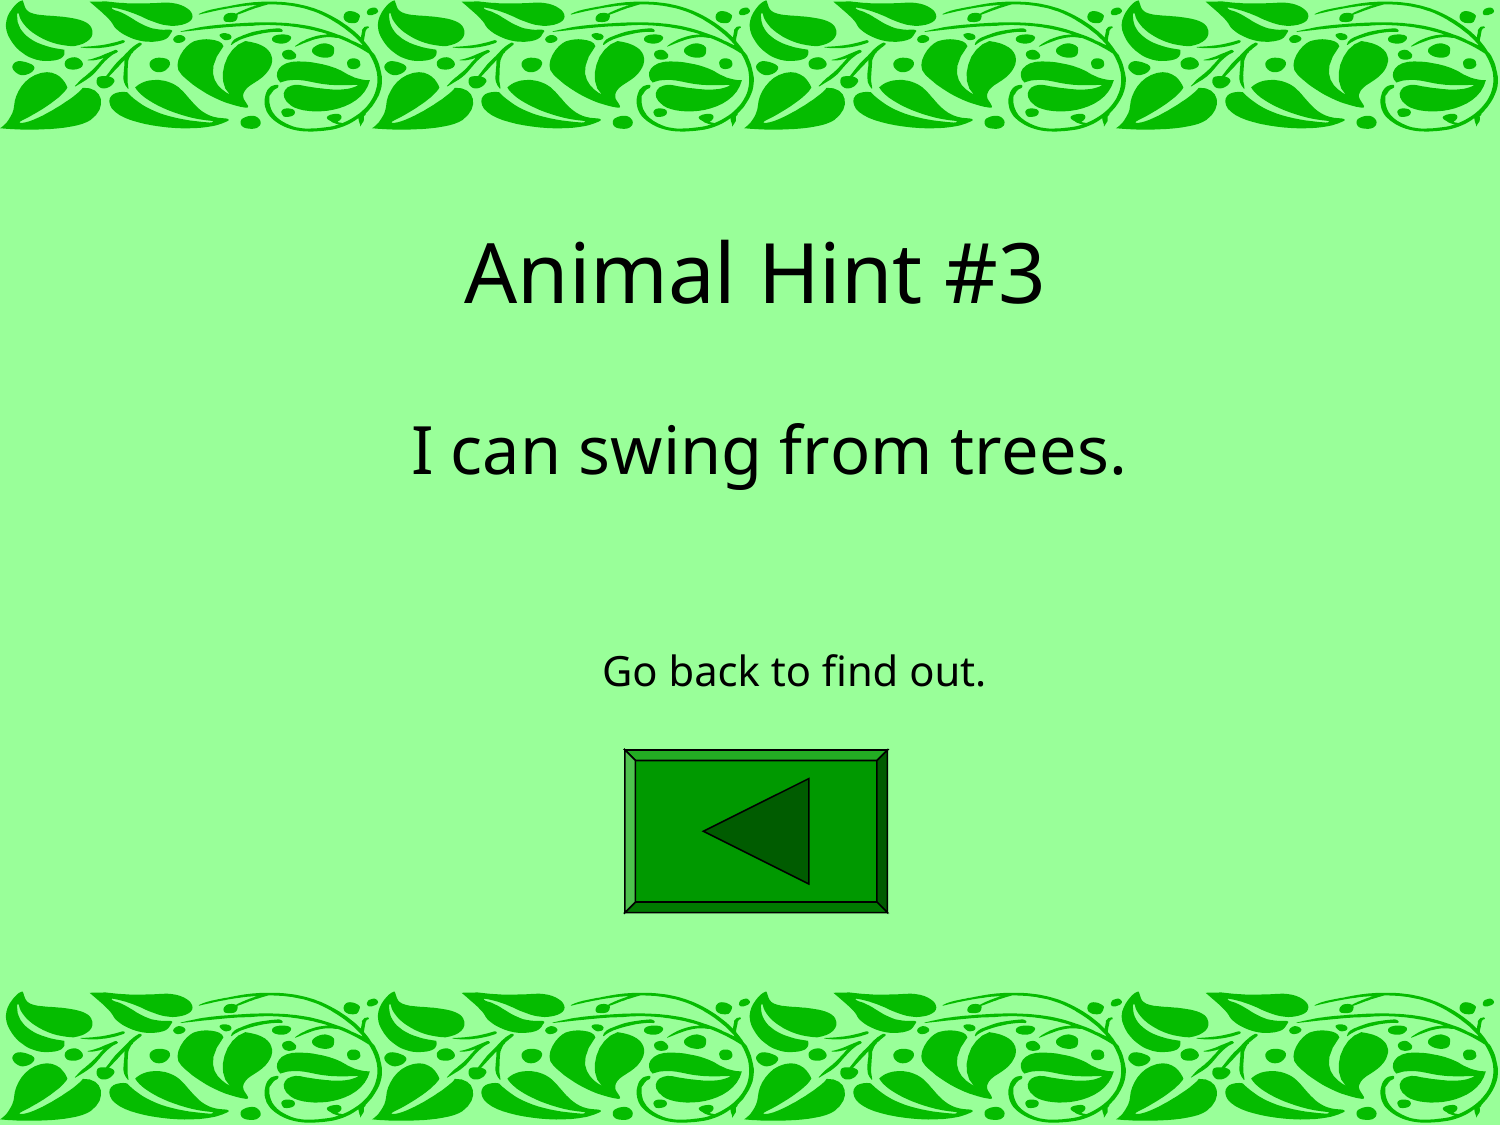

Animal Hint #3
I can swing from trees.
Go back to find out.